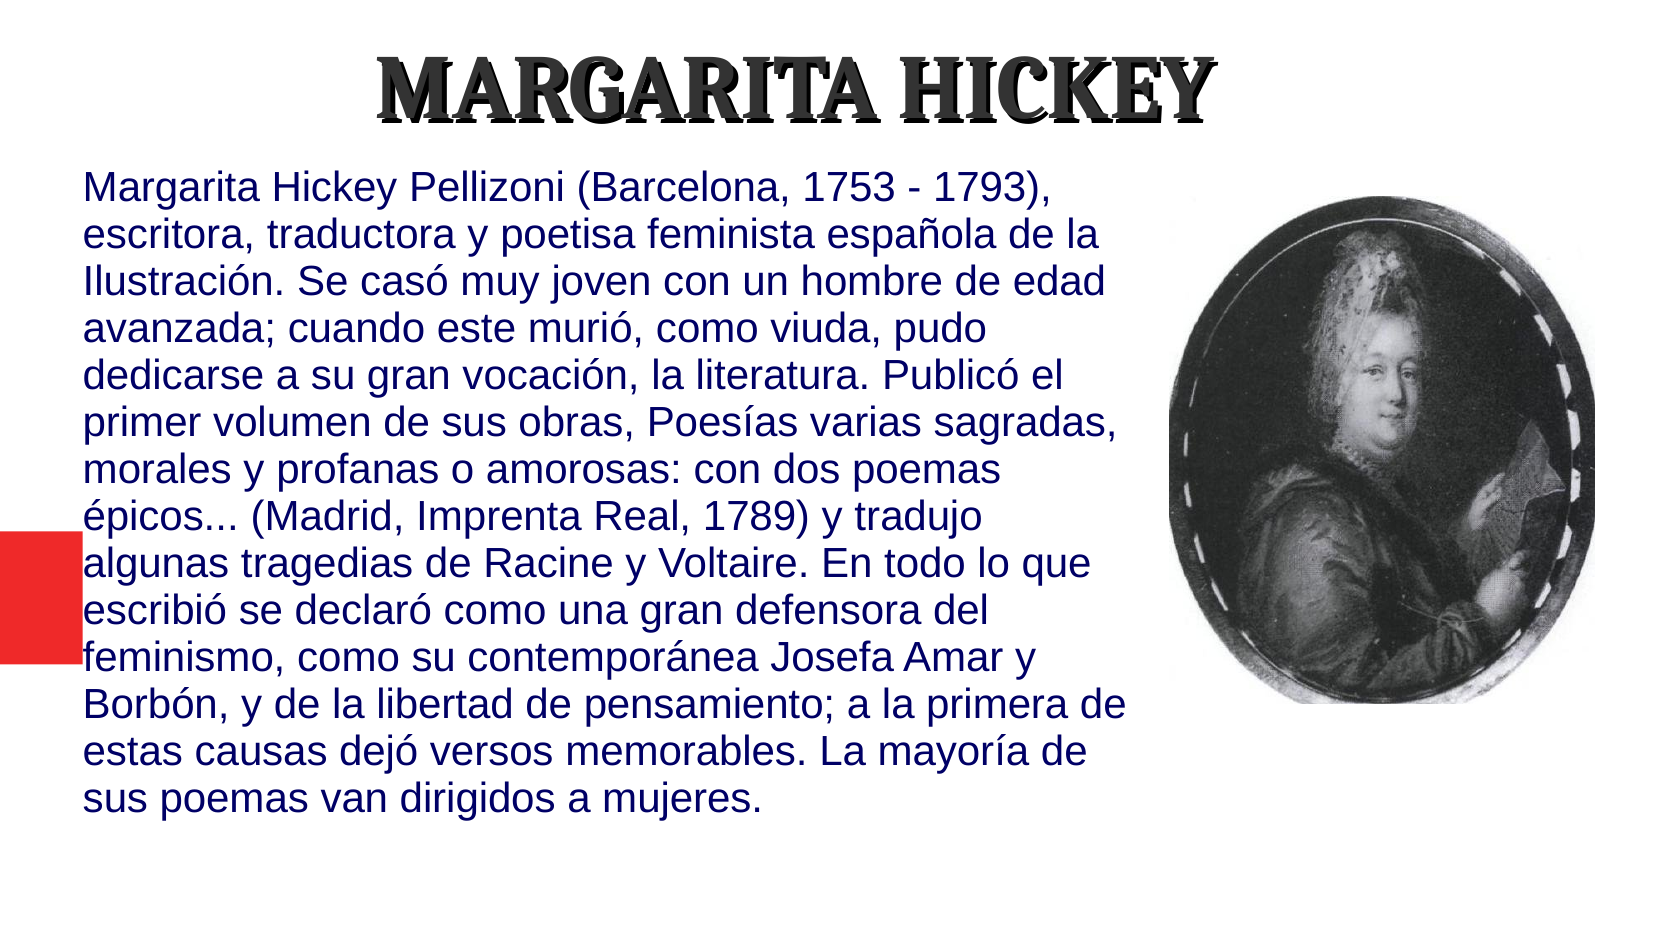

# MARGARITA HICKEY
Margarita Hickey Pellizoni (Barcelona, 1753 - 1793), escritora, traductora y poetisa feminista española de la Ilustración. Se casó muy joven con un hombre de edad avanzada; cuando este murió, como viuda, pudo dedicarse a su gran vocación, la literatura. Publicó el primer volumen de sus obras, Poesías varias sagradas, morales y profanas o amorosas: con dos poemas épicos... (Madrid, Imprenta Real, 1789) y tradujo algunas tragedias de Racine y Voltaire. En todo lo que escribió se declaró como una gran defensora del feminismo, como su contemporánea Josefa Amar y Borbón, y de la libertad de pensamiento; a la primera de estas causas dejó versos memorables. La mayoría de sus poemas van dirigidos a mujeres.